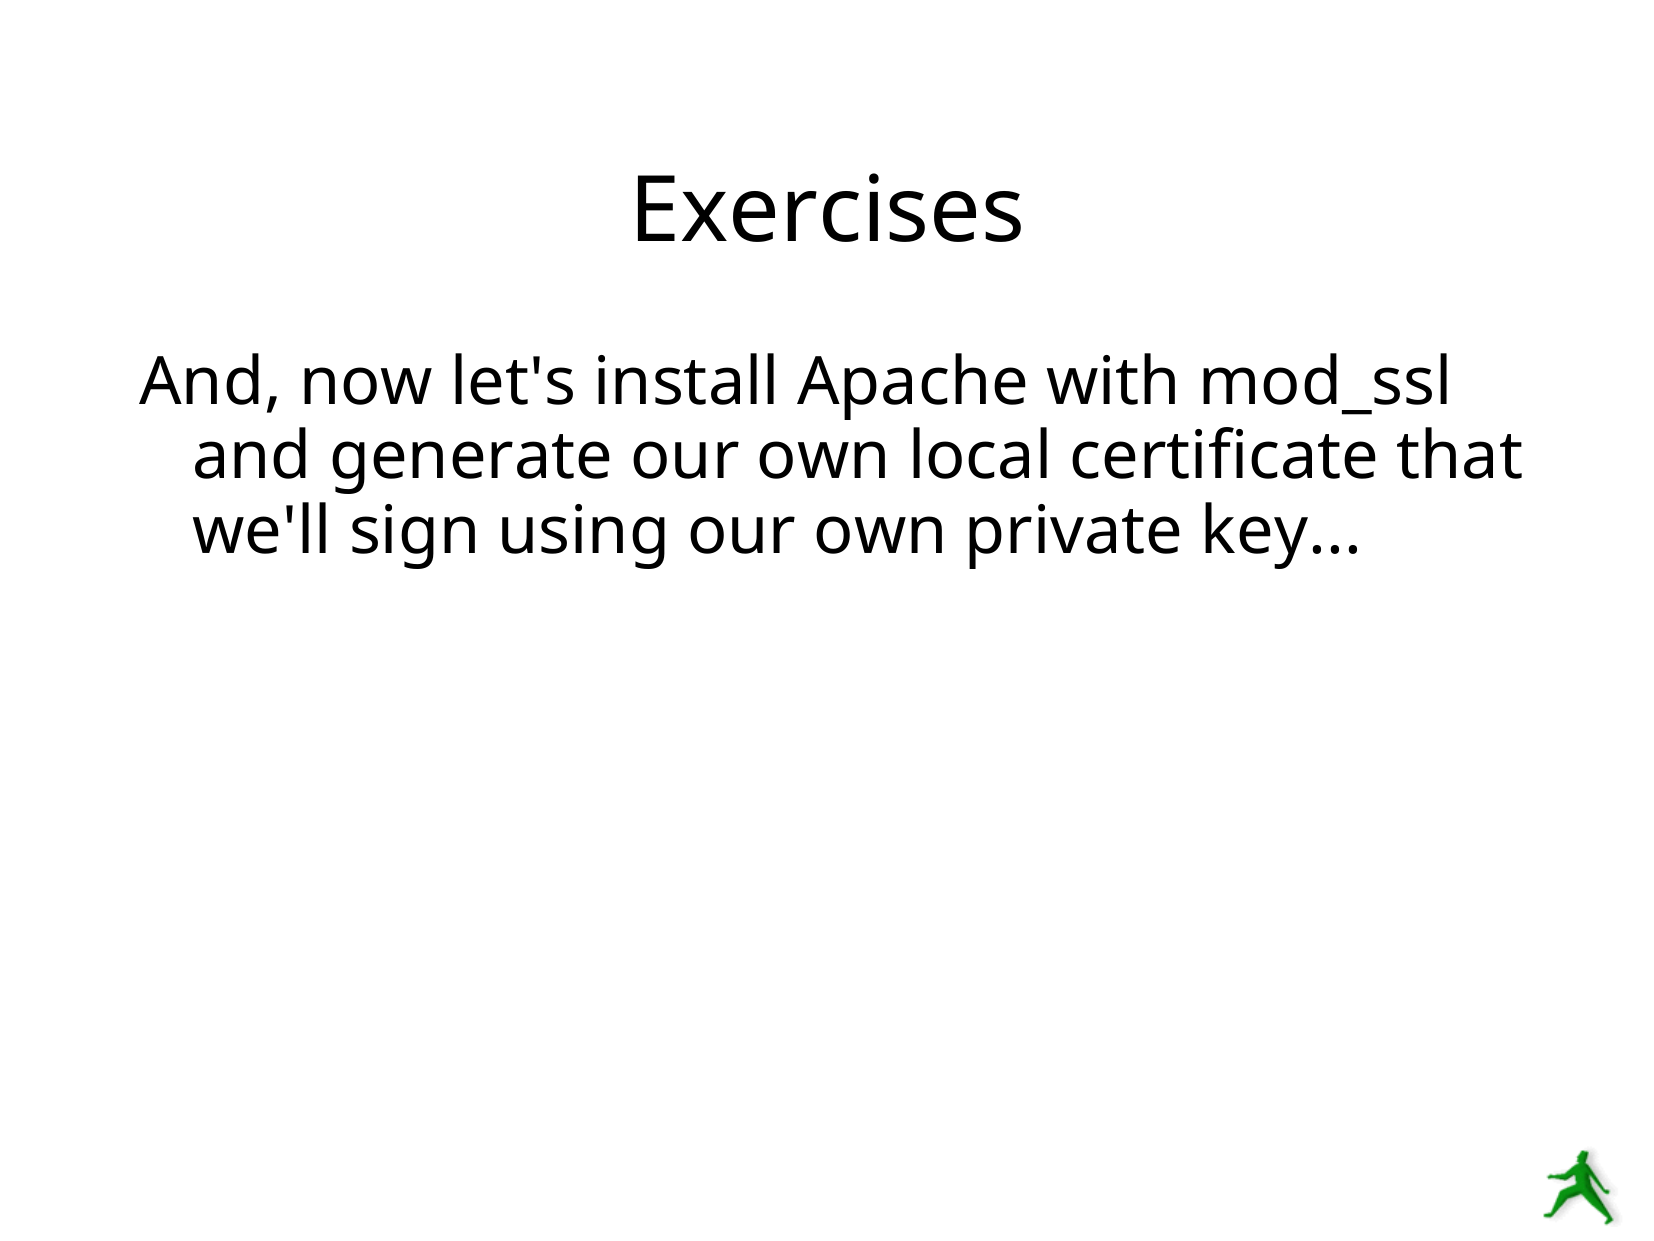

# Exercises
And, now let's install Apache with mod_ssl and generate our own local certificate that we'll sign using our own private key...